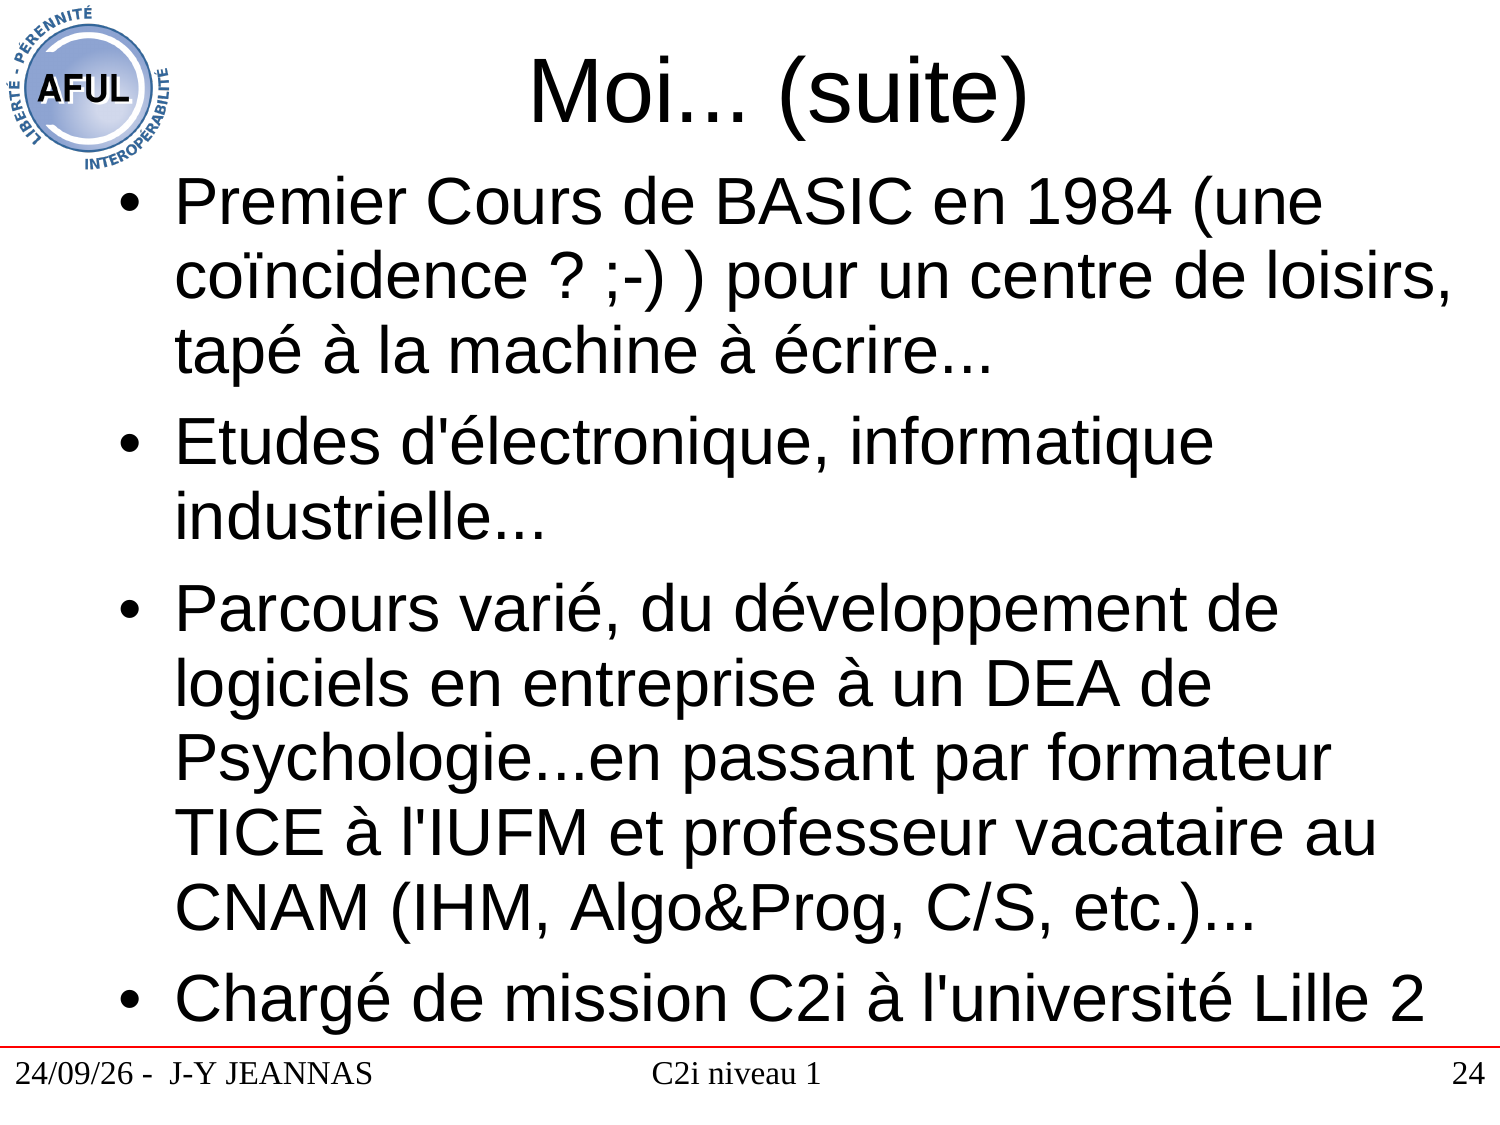

# Moi... (suite)
Premier Cours de BASIC en 1984 (une coïncidence ? ;-) ) pour un centre de loisirs, tapé à la machine à écrire...
Etudes d'électronique, informatique industrielle...
Parcours varié, du développement de logiciels en entreprise à un DEA de Psychologie...en passant par formateur TICE à l'IUFM et professeur vacataire au CNAM (IHM, Algo&Prog, C/S, etc.)...
Chargé de mission C2i à l'université Lille 2
24